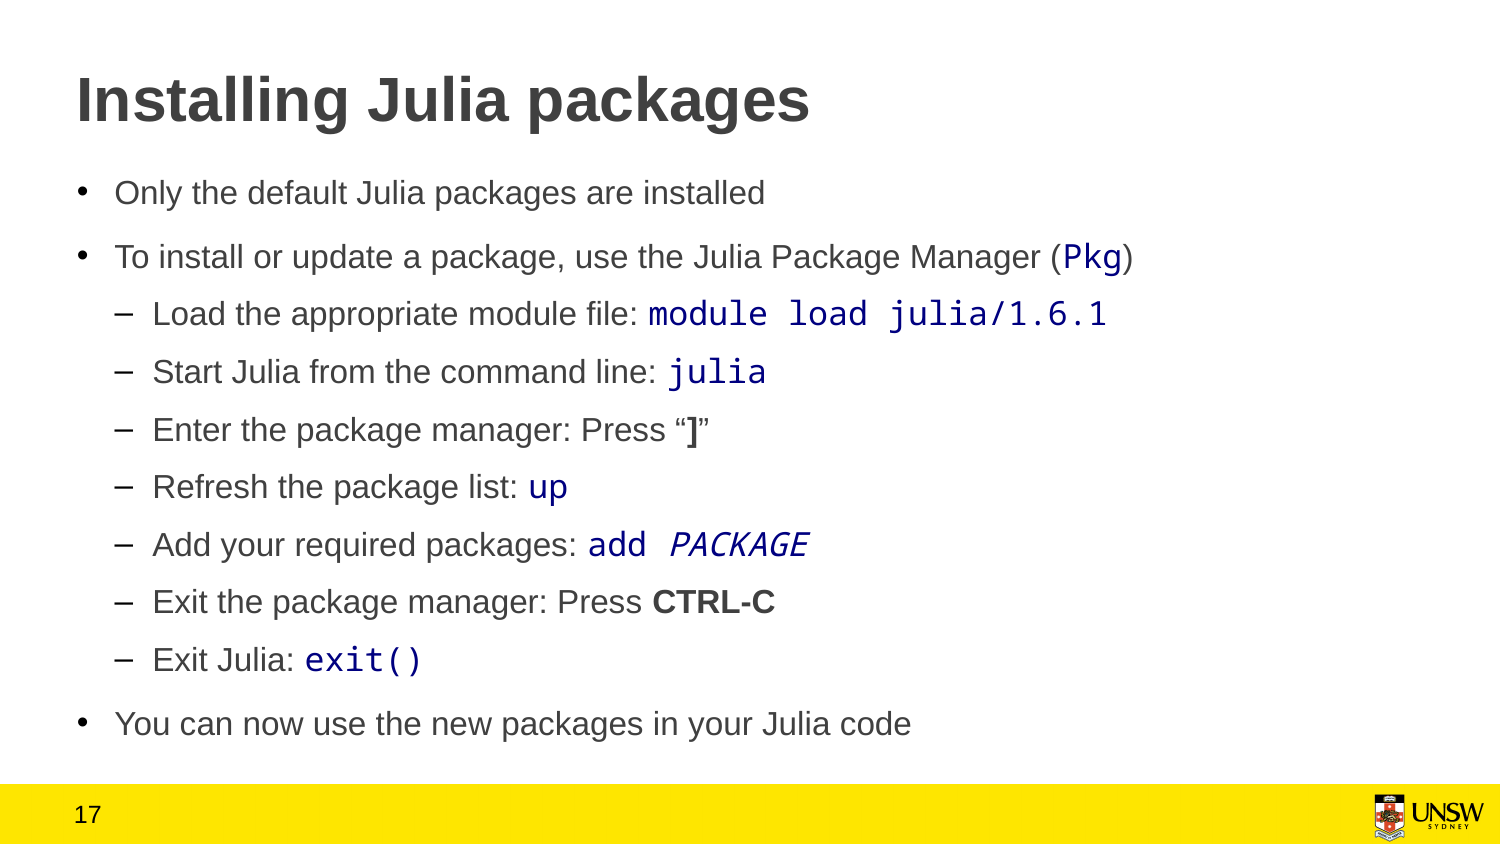

# Installing Julia packages
Only the default Julia packages are installed
To install or update a package, use the Julia Package Manager (Pkg)
Load the appropriate module file: module load julia/1.6.1
Start Julia from the command line: julia
Enter the package manager: Press “]”
Refresh the package list: up
Add your required packages: add PACKAGE
Exit the package manager: Press CTRL-C
Exit Julia: exit()
You can now use the new packages in your Julia code